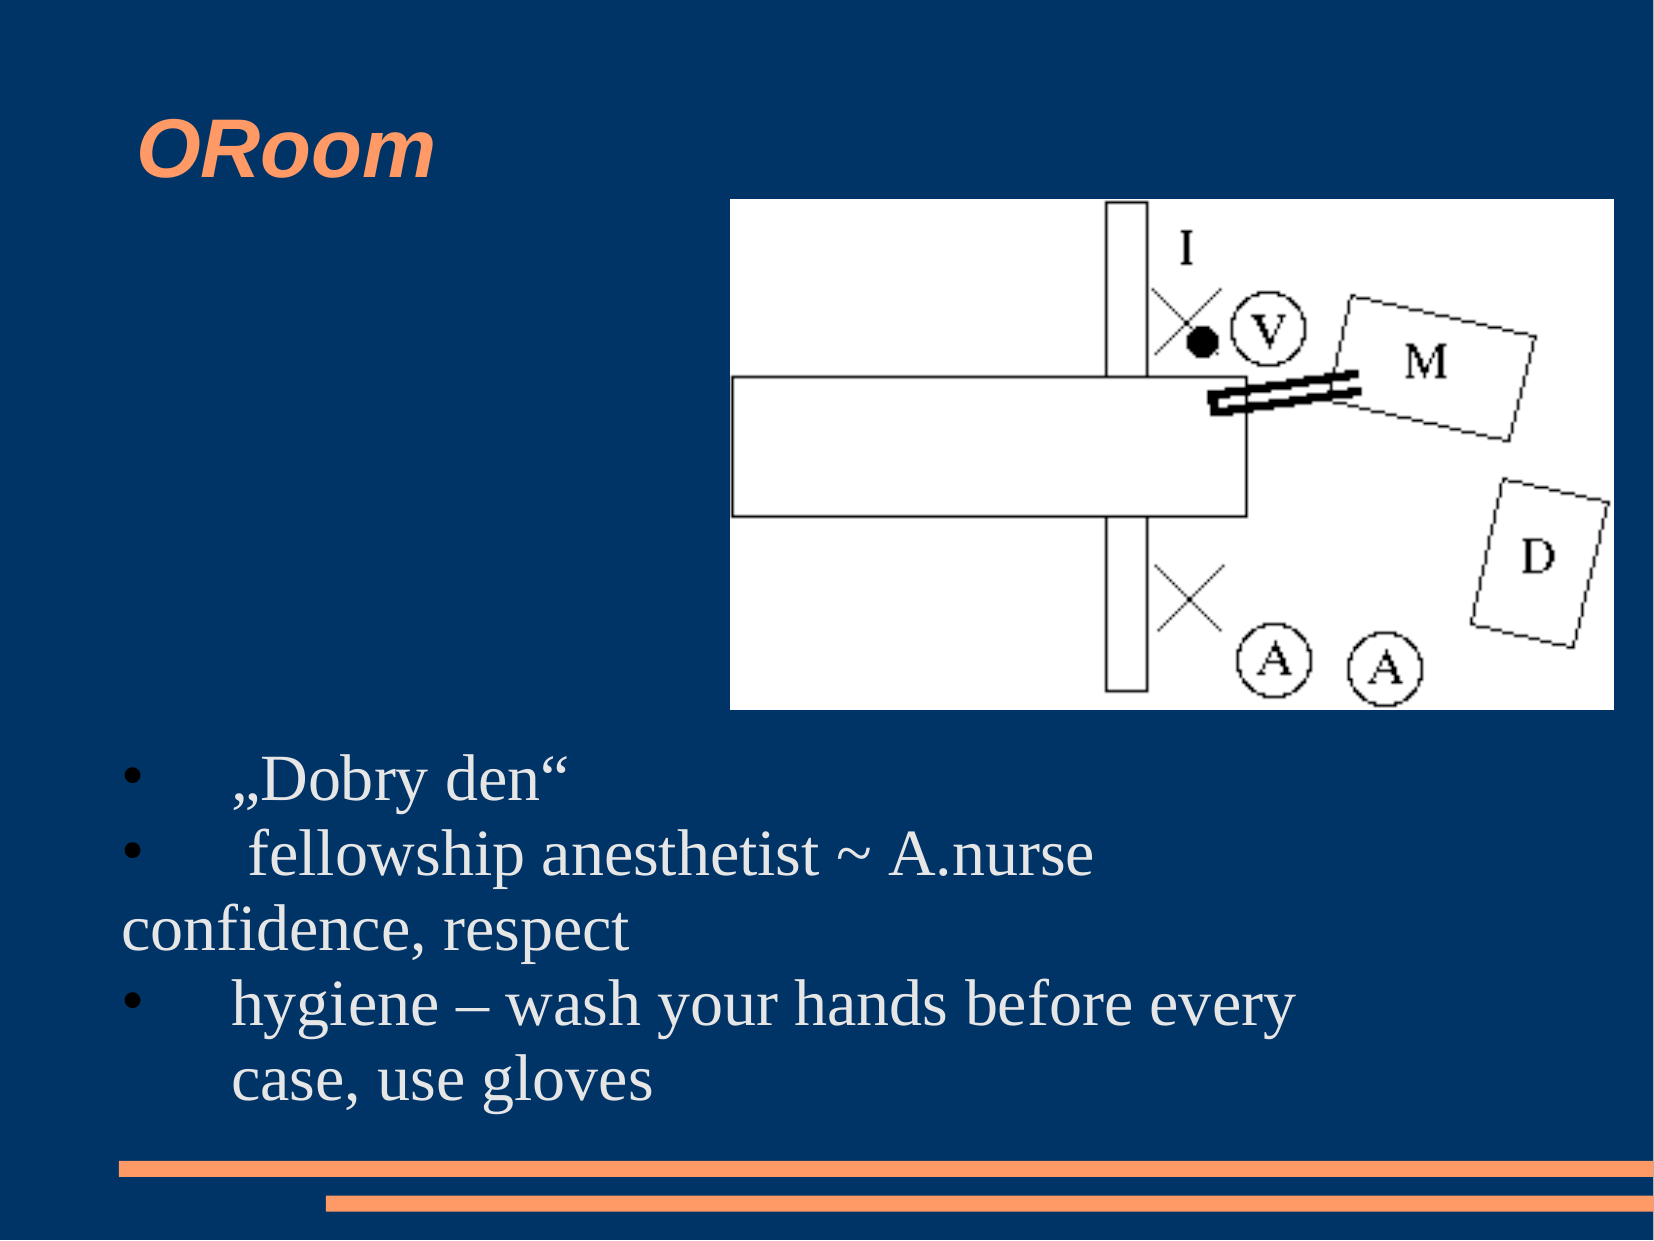

# ORoom
„Dobry den“
 fellowship anesthetist ~ A.nurse
confidence, respect
hygiene – wash your hands before every case, use gloves